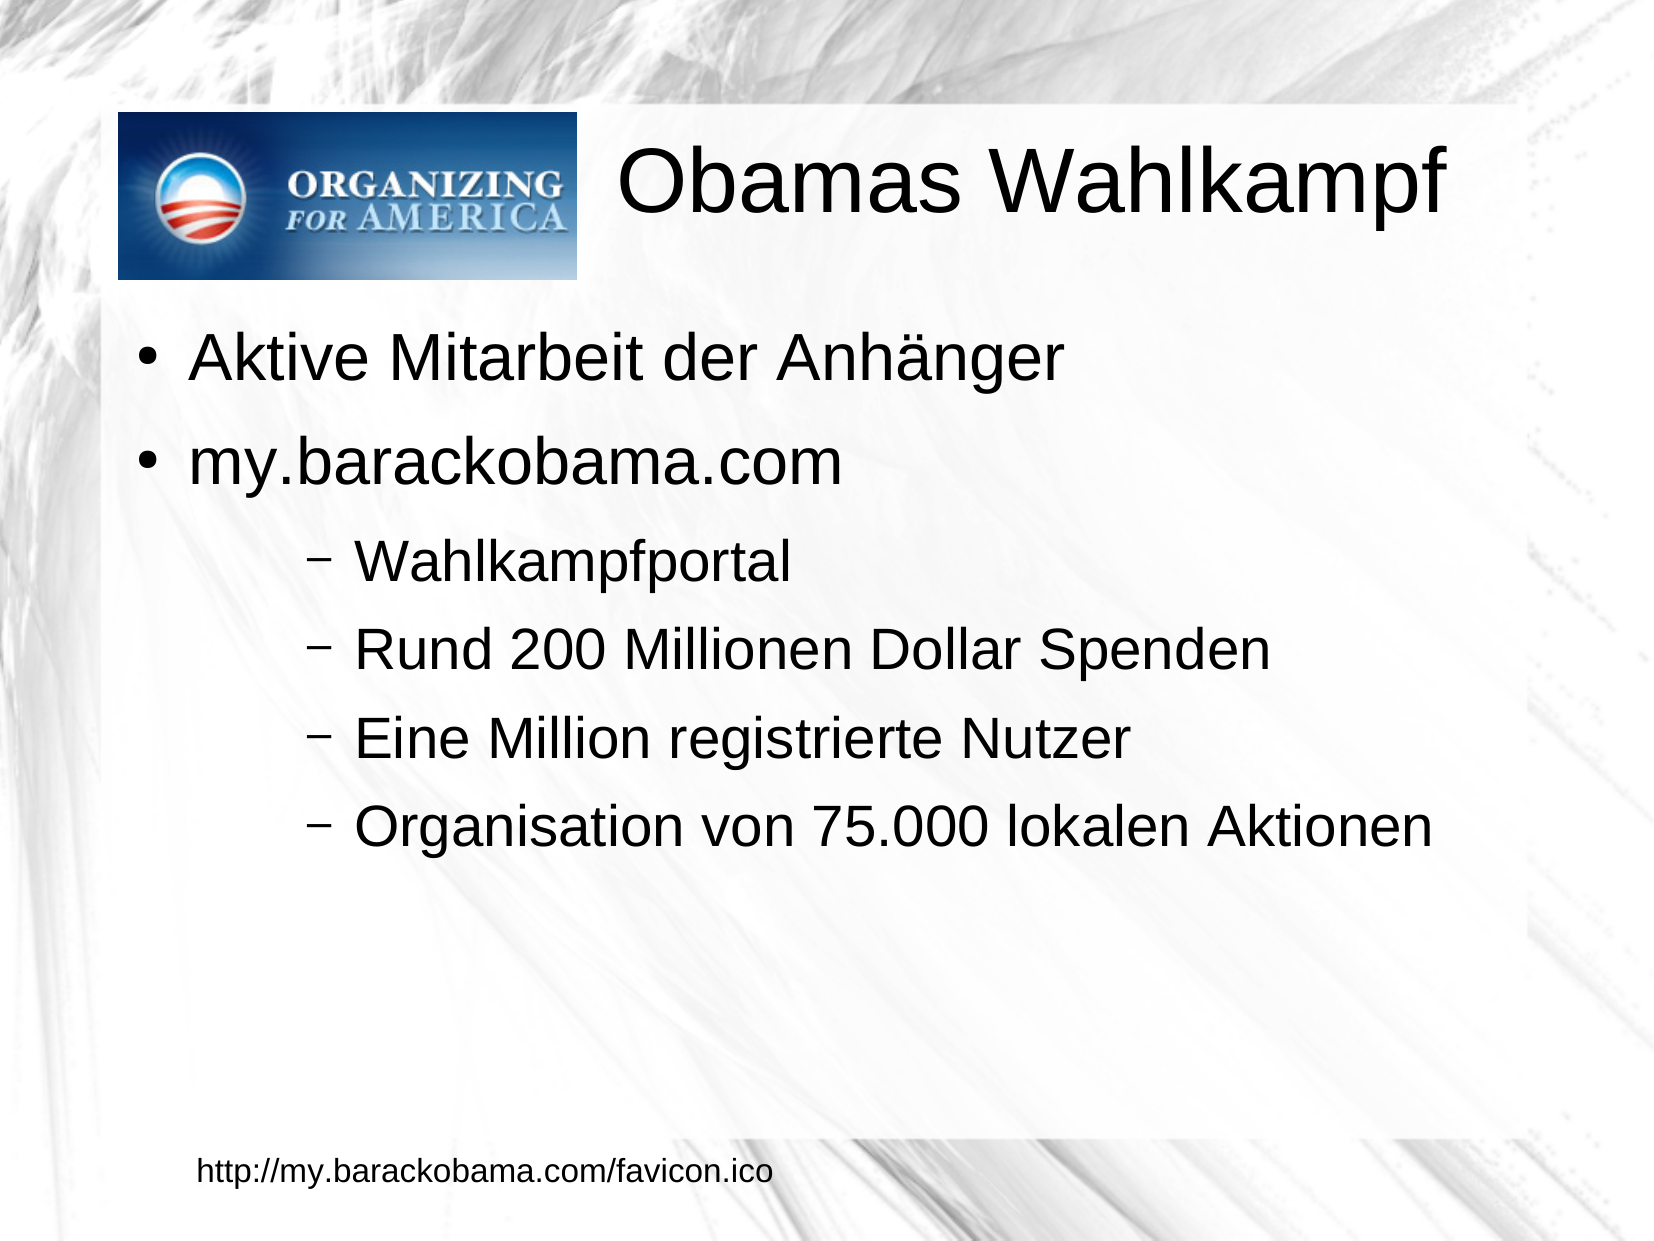

# Obamas Wahlkampf
Aktive Mitarbeit der Anhänger
my.barackobama.com
Wahlkampfportal
Rund 200 Millionen Dollar Spenden
Eine Million registrierte Nutzer
Organisation von 75.000 lokalen Aktionen
http://my.barackobama.com/favicon.ico